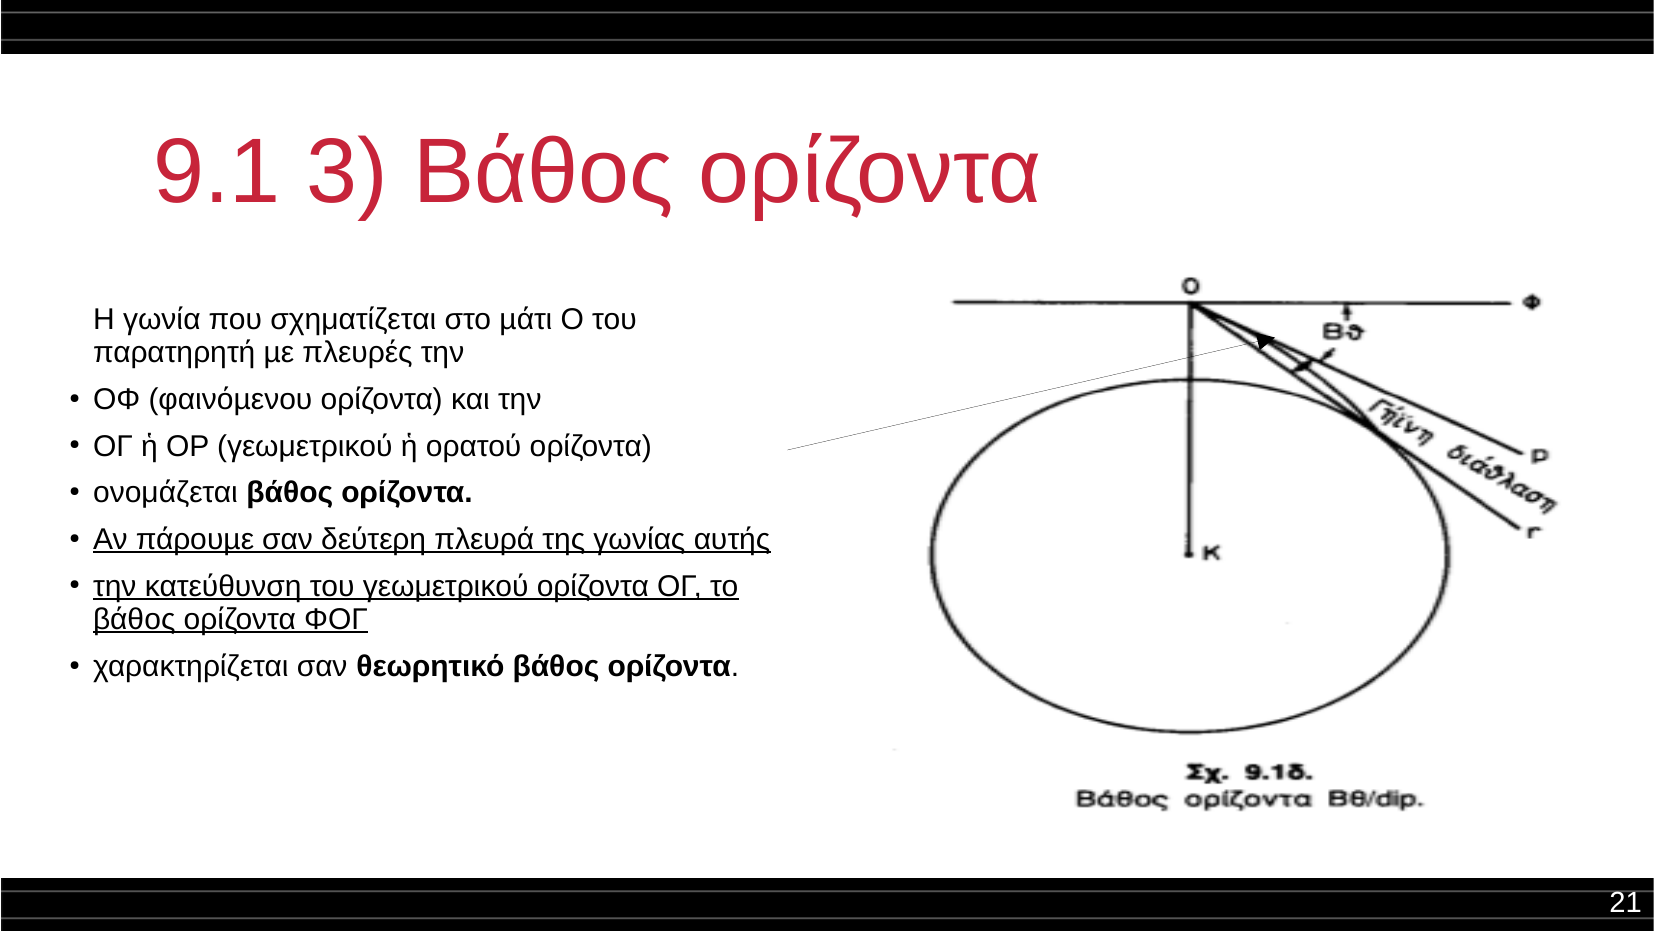

# 9.1 3) Βάθος ορίζοντα
Η γωνία που σχηματίζεται στο µάτι Ο του παρατηρητή µε πλευρές την
ΟΦ (φαινόµενου ορίζοντα) και την
ΟΓ ἡ ΟΡ (γεωμετρικού ἡ ορατού ορίζοντα)
ονομάζεται βάθος ορίζοντα.
Αν πάρουµε σαν δεύτερη πλευρά της γωνίας αυτής
την κατεύθυνση του γεωμετρικού ορίζοντα ΟΓ, το βάθος ορίζοντα ΦΟΓ
χαρακτηρίζεται σαν θεωρητικό βάθος ορίζοντα.